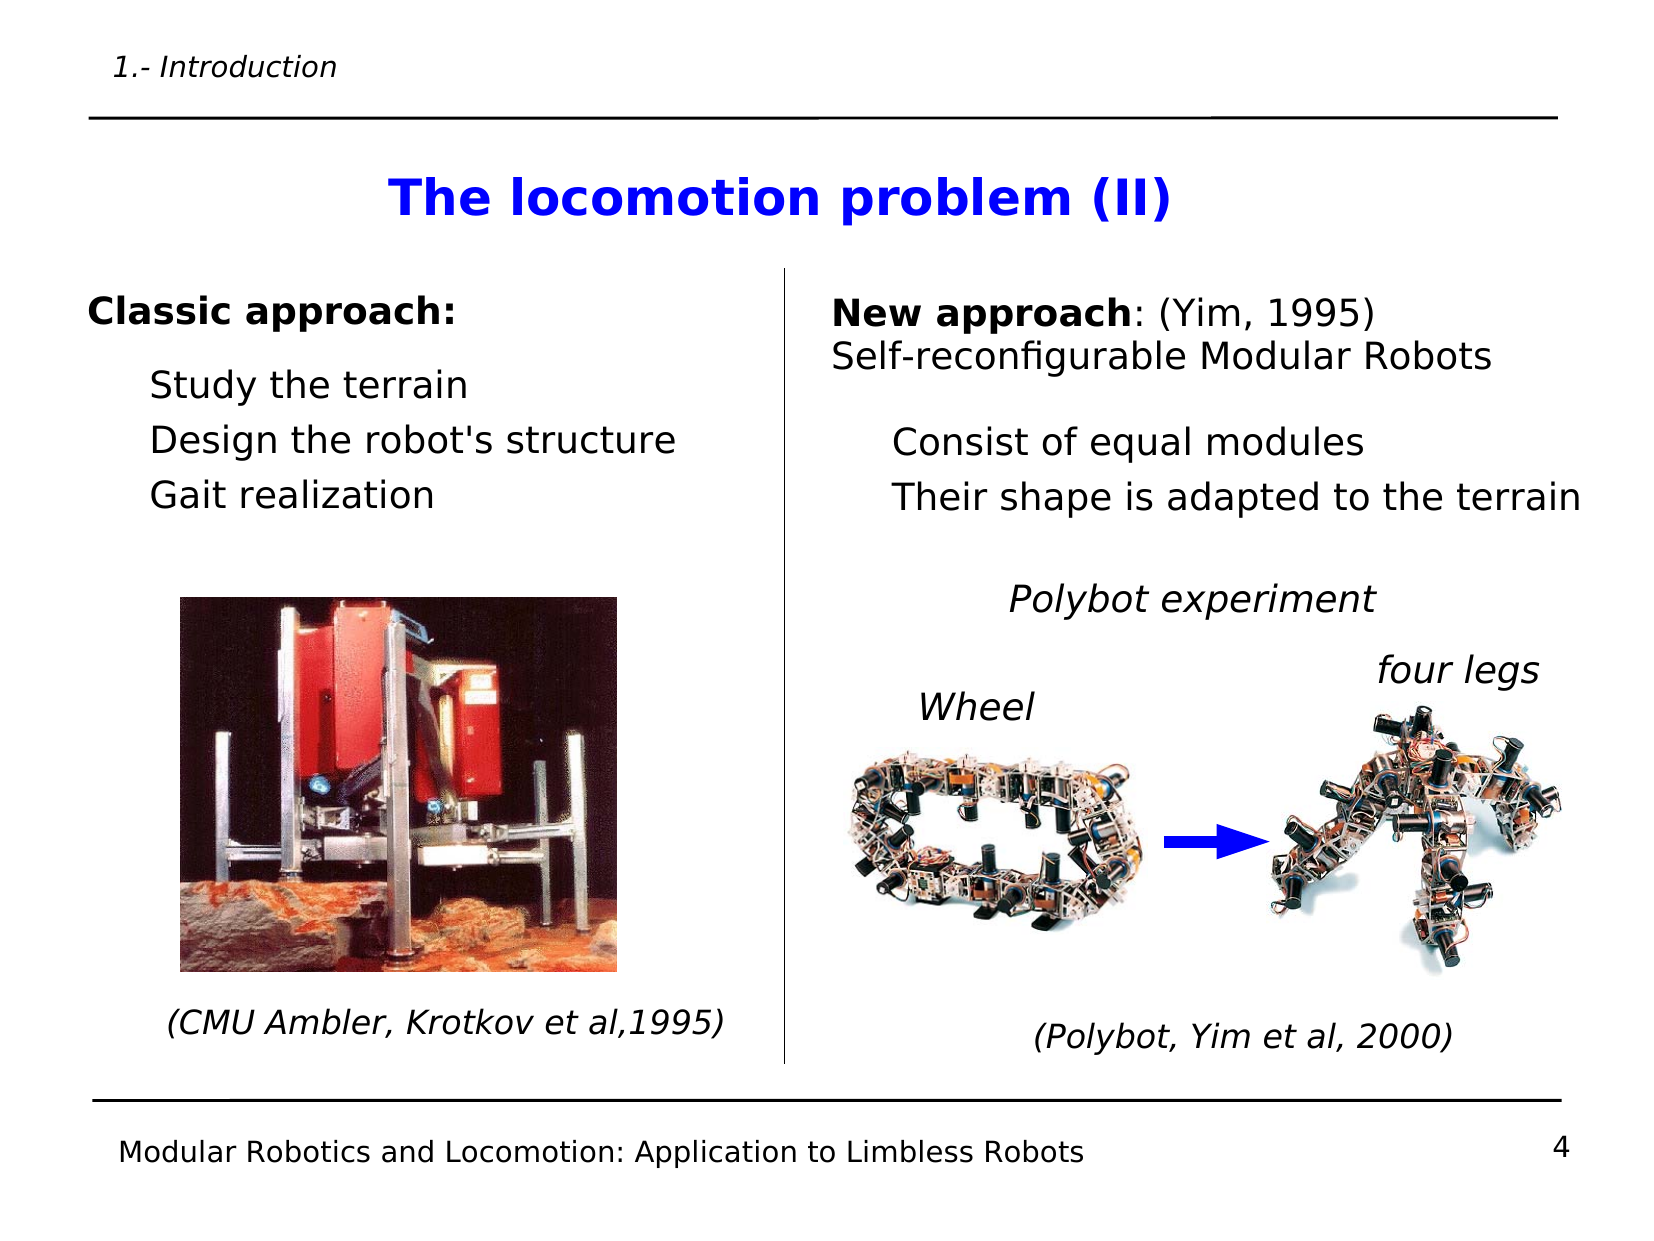

1.- Introduction
The locomotion problem (II)
Classic approach:
New approach: (Yim, 1995)
Self-reconfigurable Modular Robots
 Study the terrain
 Design the robot's structure
 Gait realization
 Consist of equal modules
 Their shape is adapted to the terrain
Polybot experiment
four legs
Wheel
(CMU Ambler, Krotkov et al,1995)
(Polybot, Yim et al, 2000)
Modular Robotics and Locomotion: Application to Limbless Robots
4